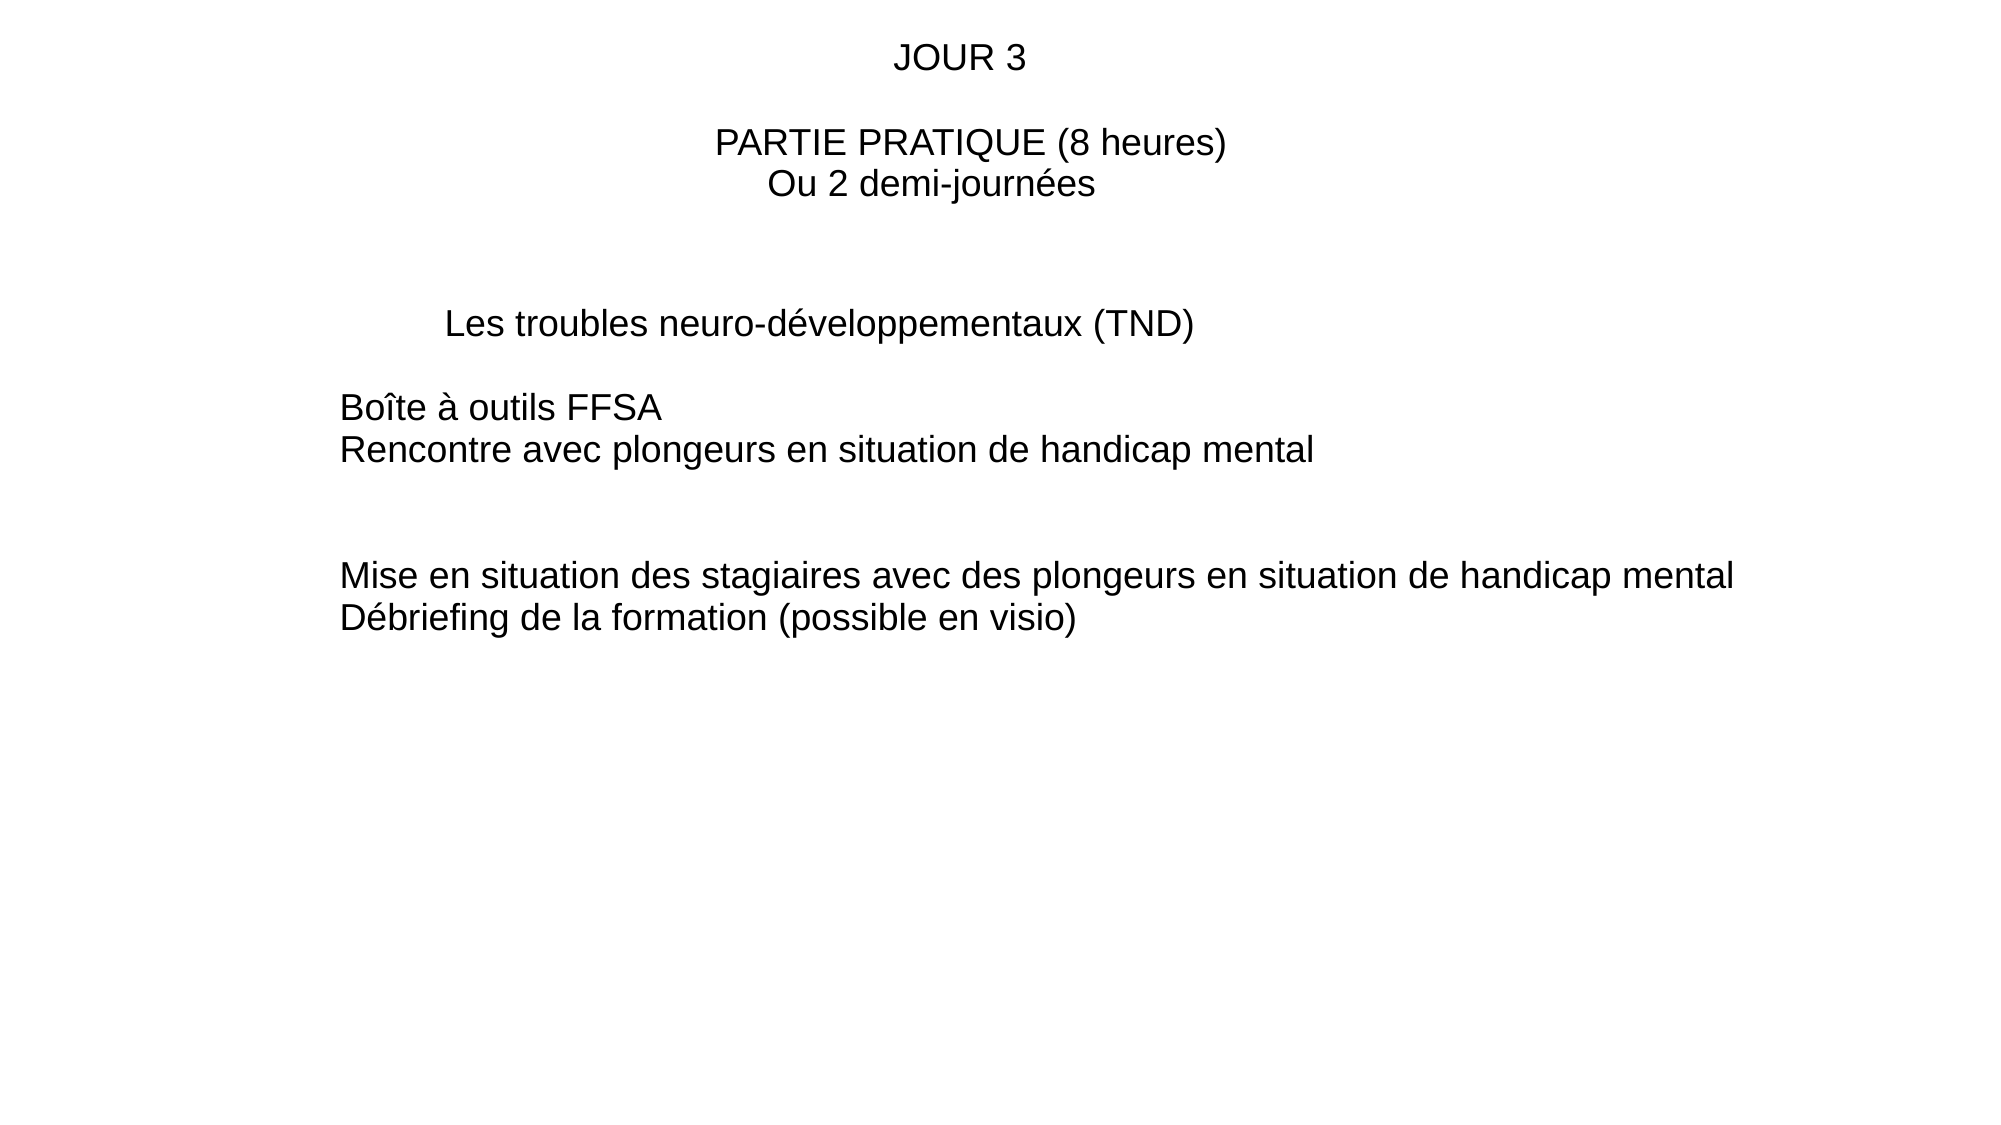

JOUR 3
 PARTIE PRATIQUE (8 heures)
 Ou 2 demi-journées
 Les troubles neuro-développementaux (TND)
Boîte à outils FFSA
Rencontre avec plongeurs en situation de handicap mental
Mise en situation des stagiaires avec des plongeurs en situation de handicap mental
Débriefing de la formation (possible en visio)